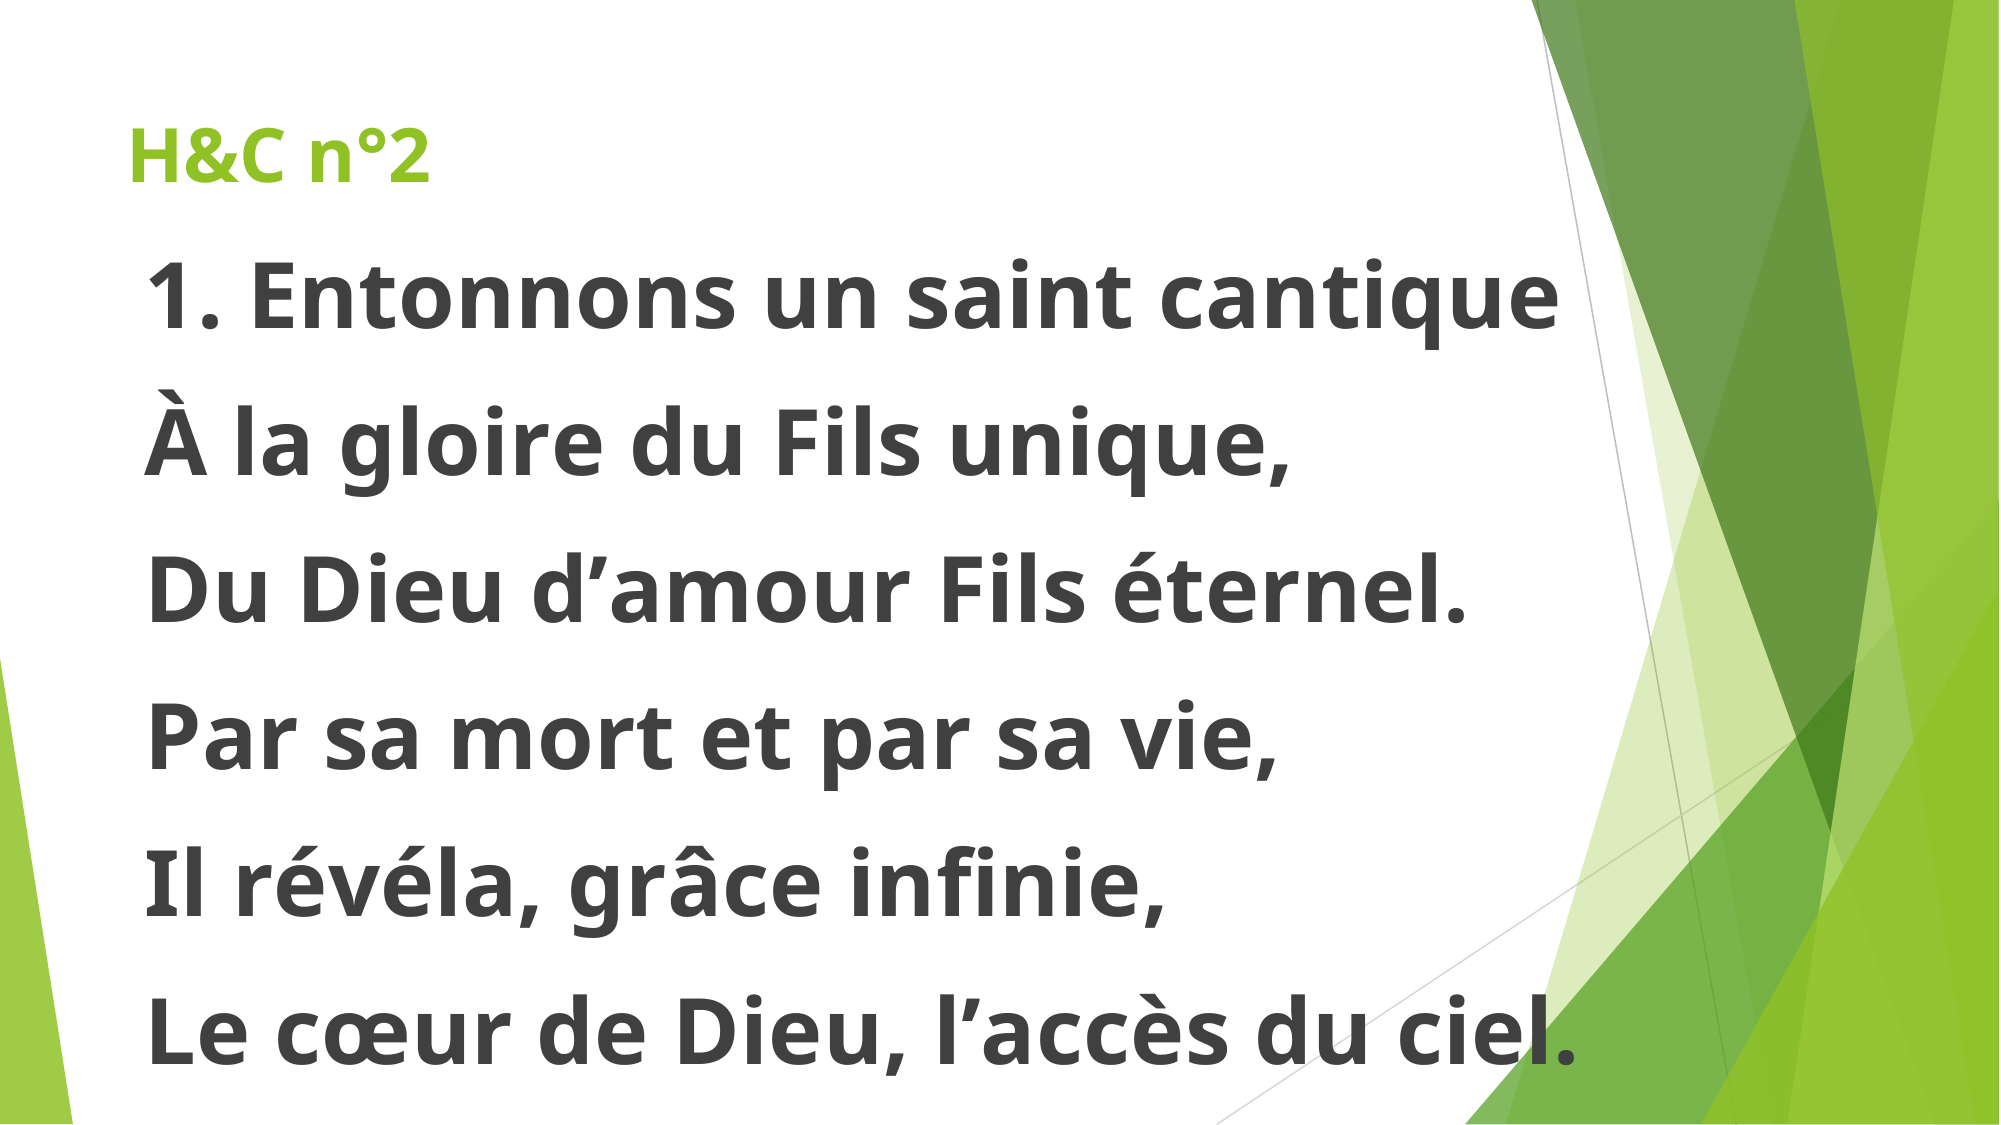

H&C n°2
1. Entonnons un saint cantique
À la gloire du Fils unique,
Du Dieu d’amour Fils éternel.
Par sa mort et par sa vie,
Il révéla, grâce infinie,
Le cœur de Dieu, l’accès du ciel.